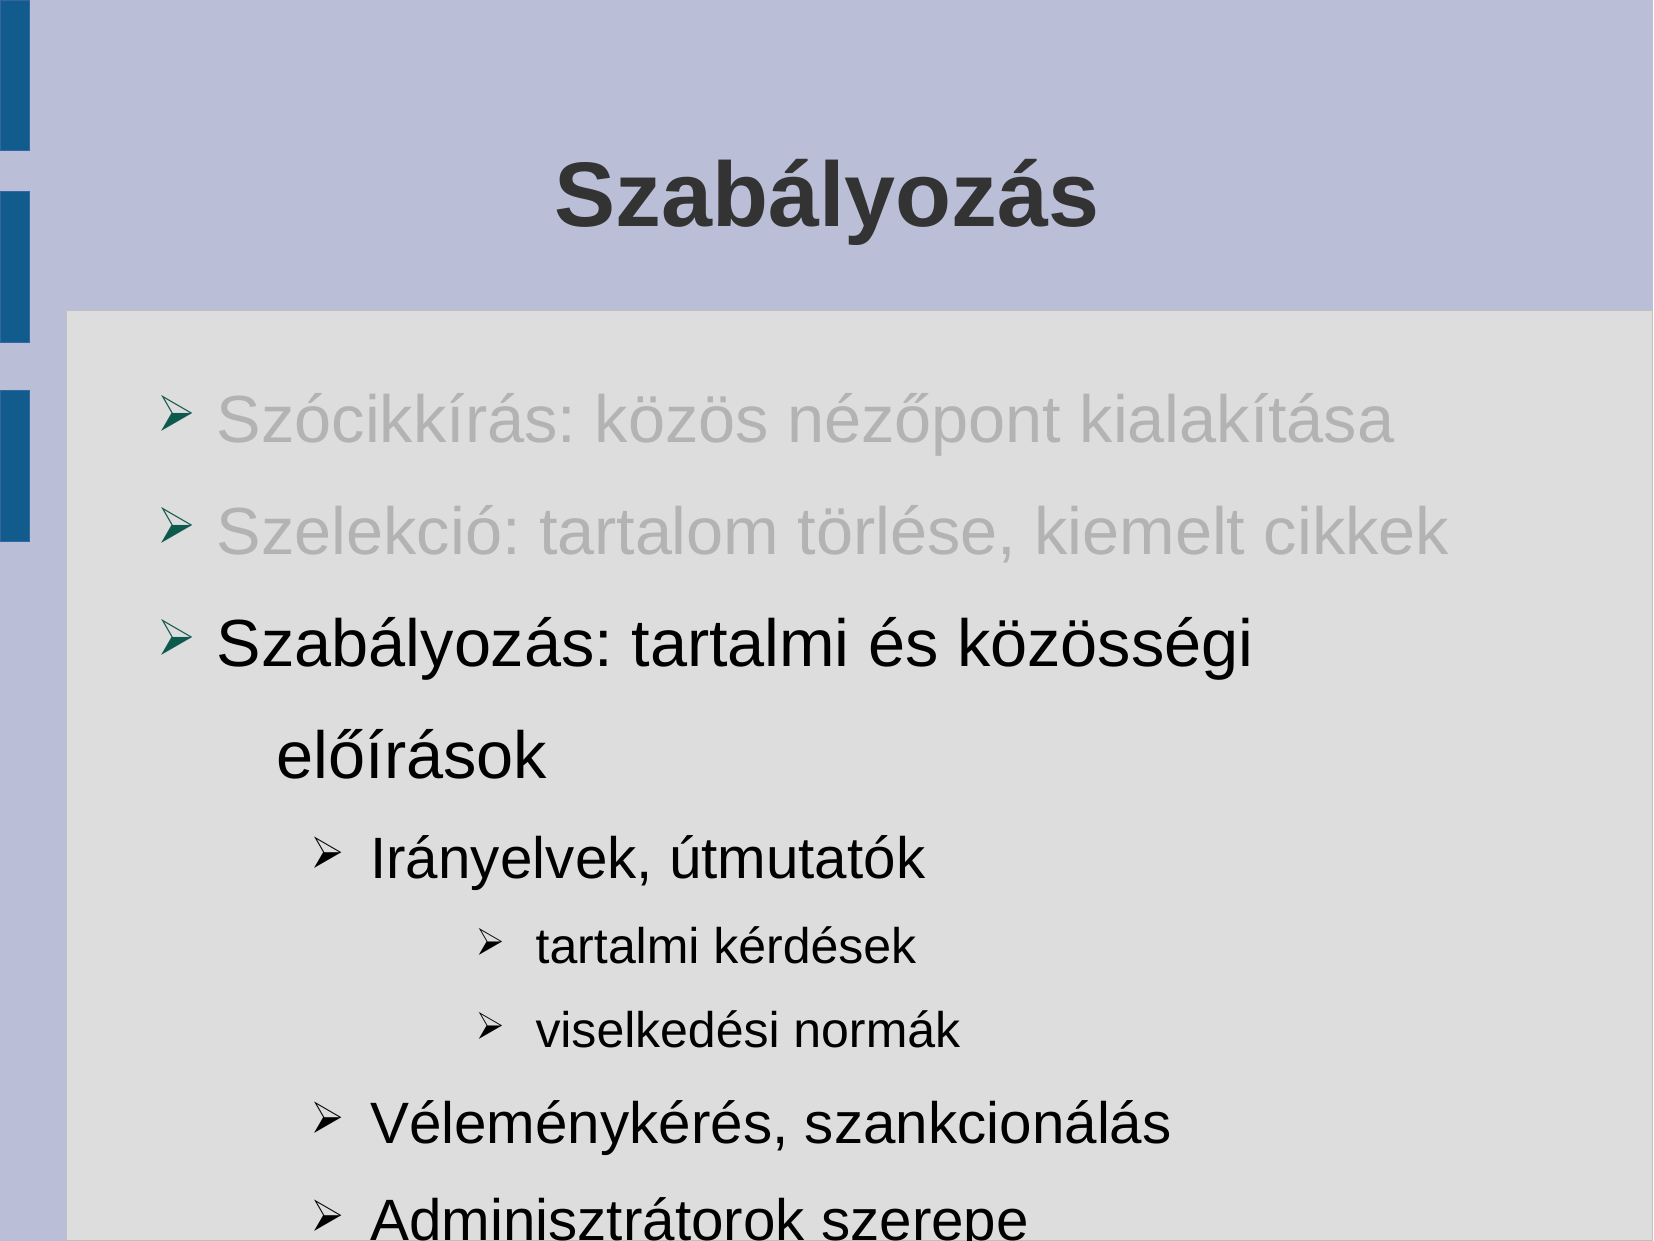

# Szabályozás
Szócikkírás: közös nézőpont kialakítása
Szelekció: tartalom törlése, kiemelt cikkek
Szabályozás: tartalmi és közösségi előírások
Irányelvek, útmutatók
tartalmi kérdések
viselkedési normák
Véleménykérés, szankcionálás
Adminisztrátorok szerepe